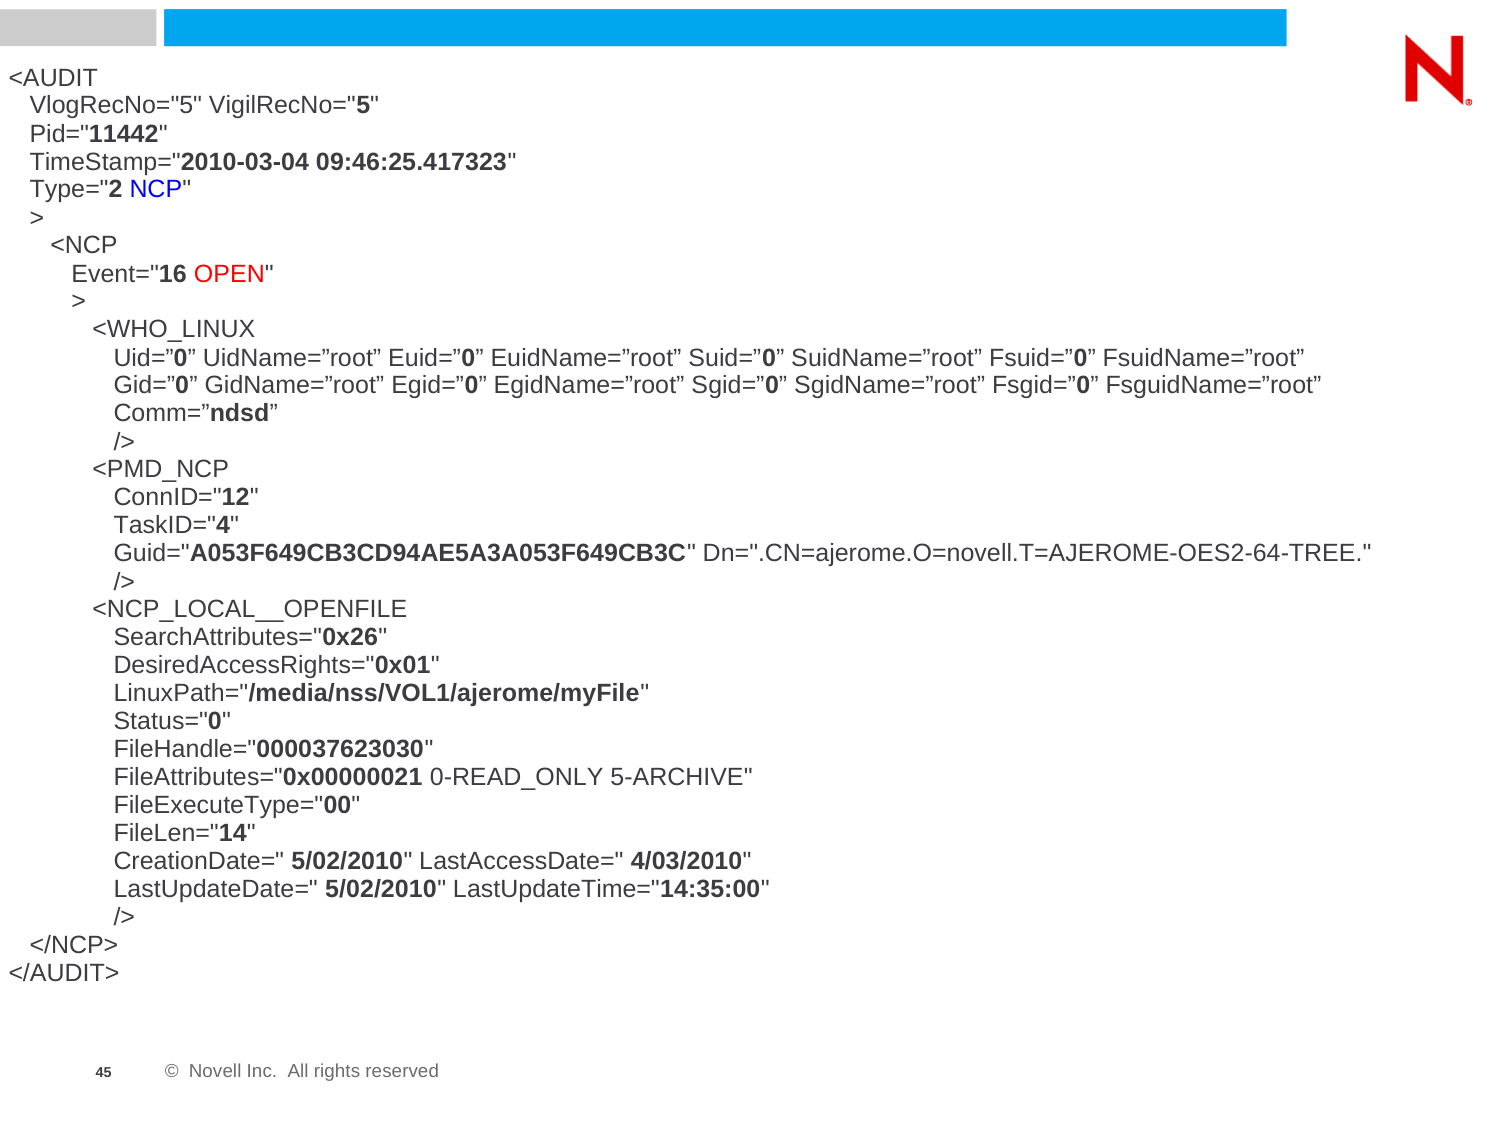

<AUDIT
 VlogRecNo="5" VigilRecNo="5"
 Pid="11442"
 TimeStamp="2010-03-04 09:46:25.417323"
 Type="2 NCP"
 >
 <NCP
 Event="16 OPEN"
 >
 <WHO_LINUX
 Uid=”0” UidName=”root” Euid=”0” EuidName=”root” Suid=”0” SuidName=”root” Fsuid=”0” FsuidName=”root”
 Gid=”0” GidName=”root” Egid=”0” EgidName=”root” Sgid=”0” SgidName=”root” Fsgid=”0” FsguidName=”root”
 Comm=”ndsd”
 />
 <PMD_NCP
 ConnID="12"
 TaskID="4"
 Guid="A053F649CB3CD94AE5A3A053F649CB3C" Dn=".CN=ajerome.O=novell.T=AJEROME-OES2-64-TREE."
 />
 <NCP_LOCAL__OPENFILE
 SearchAttributes="0x26"
 DesiredAccessRights="0x01"
 LinuxPath="/media/nss/VOL1/ajerome/myFile"
 Status="0"
 FileHandle="000037623030"
 FileAttributes="0x00000021 0-READ_ONLY 5-ARCHIVE"
 FileExecuteType="00"
 FileLen="14"
 CreationDate=" 5/02/2010" LastAccessDate=" 4/03/2010"
 LastUpdateDate=" 5/02/2010" LastUpdateTime="14:35:00"
 />
 </NCP>
</AUDIT>